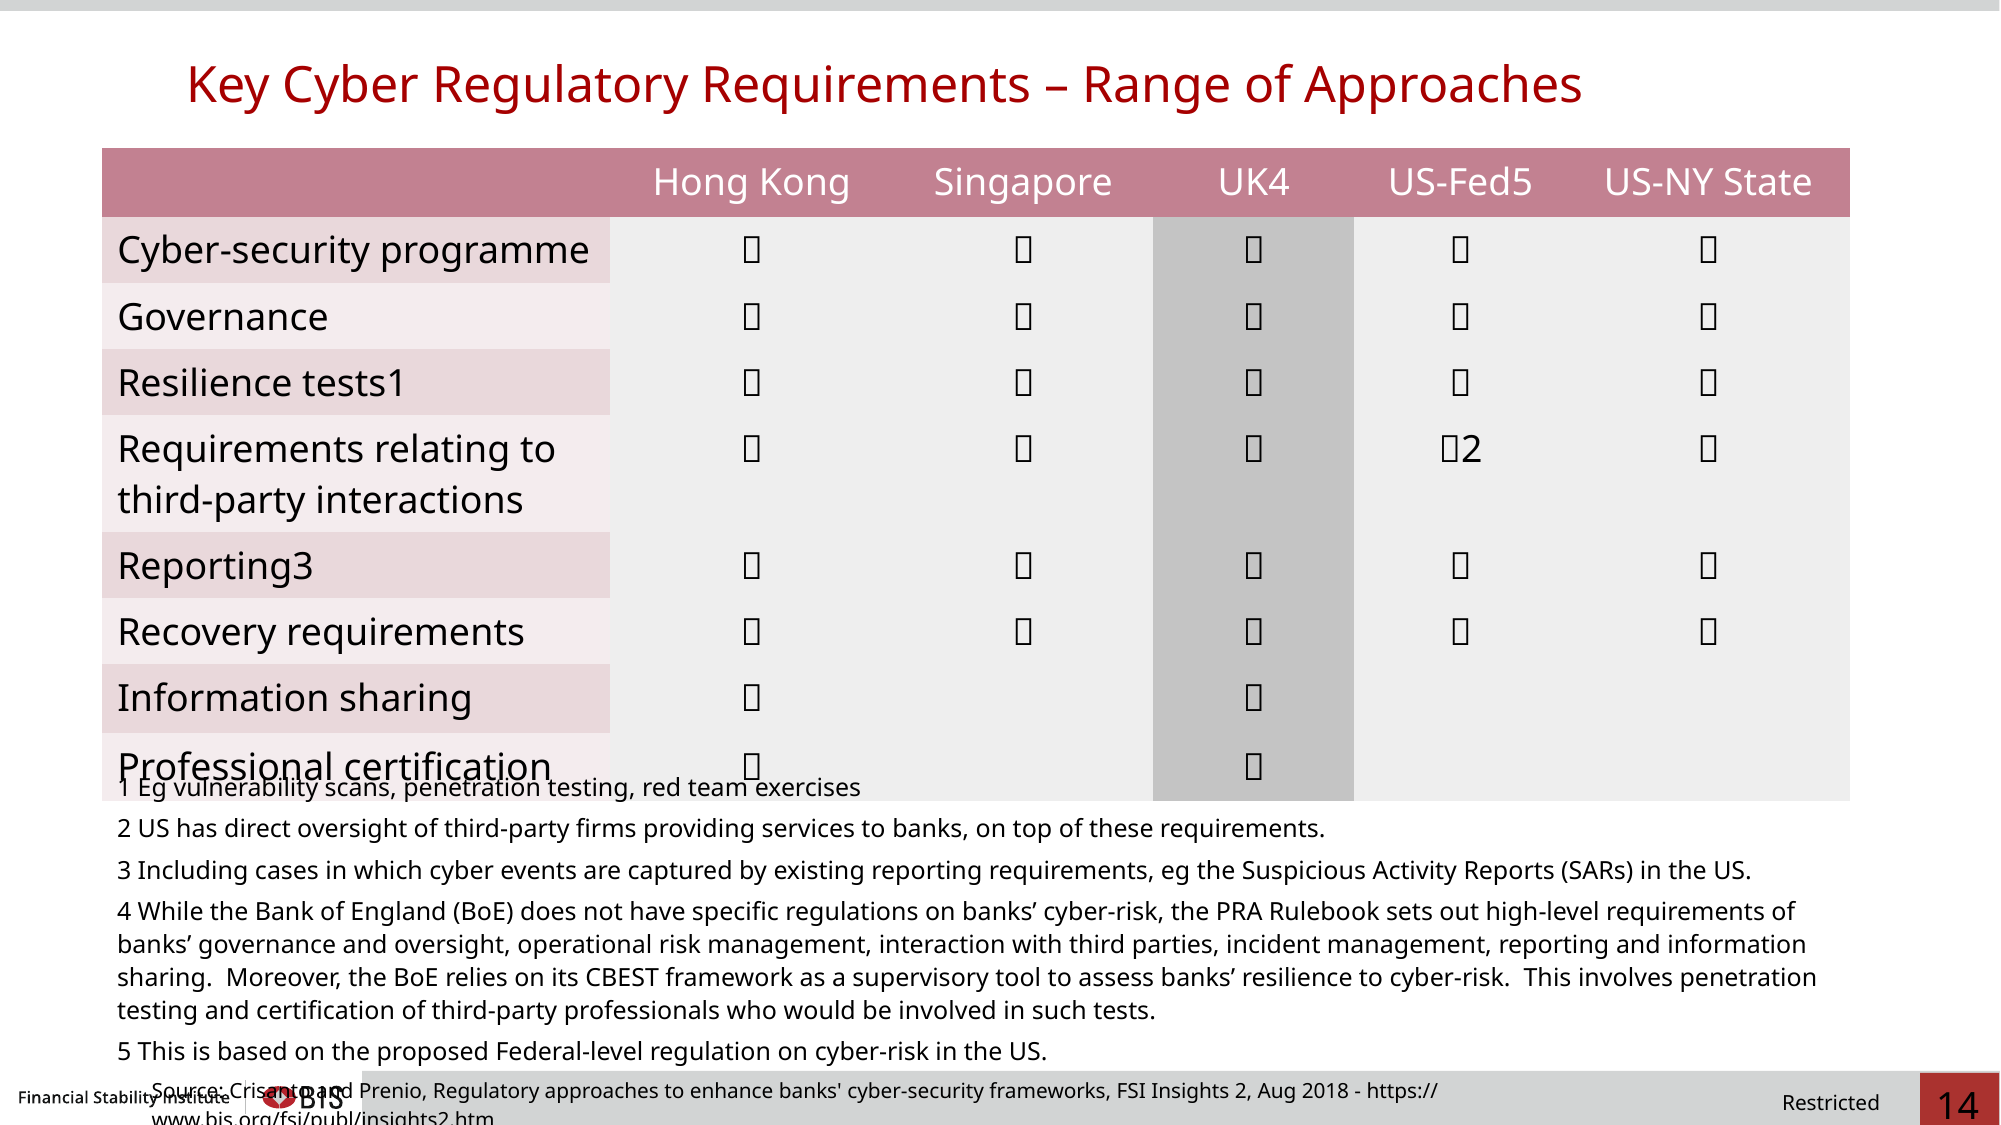

# Key Cyber Regulatory Requirements – Range of Approaches
| | Hong Kong | Singapore | UK4 | US-Fed5 | US-NY State |
| --- | --- | --- | --- | --- | --- |
| Cyber-security programme |  |  |  |  |  |
| Governance |  |  |  |  |  |
| Resilience tests1 |  |  |  |  |  |
| Requirements relating to third-party interactions |  |  |  | 2 |  |
| Reporting3 |  |  |  |  |  |
| Recovery requirements |  |  |  |  |  |
| Information sharing |  | |  | | |
| Professional certification |  | |  | | |
1 Eg vulnerability scans, penetration testing, red team exercises
2 US has direct oversight of third-party firms providing services to banks, on top of these requirements.
3 Including cases in which cyber events are captured by existing reporting requirements, eg the Suspicious Activity Reports (SARs) in the US.
4 While the Bank of England (BoE) does not have specific regulations on banks’ cyber-risk, the PRA Rulebook sets out high-level requirements of banks’ governance and oversight, operational risk management, interaction with third parties, incident management, reporting and information sharing. Moreover, the BoE relies on its CBEST framework as a supervisory tool to assess banks’ resilience to cyber-risk. This involves penetration testing and certification of third-party professionals who would be involved in such tests.
5 This is based on the proposed Federal-level regulation on cyber-risk in the US.
Source: Crisanto and Prenio, Regulatory approaches to enhance banks' cyber-security frameworks, FSI Insights 2, Aug 2018 - https://www.bis.org/fsi/publ/insights2.htm